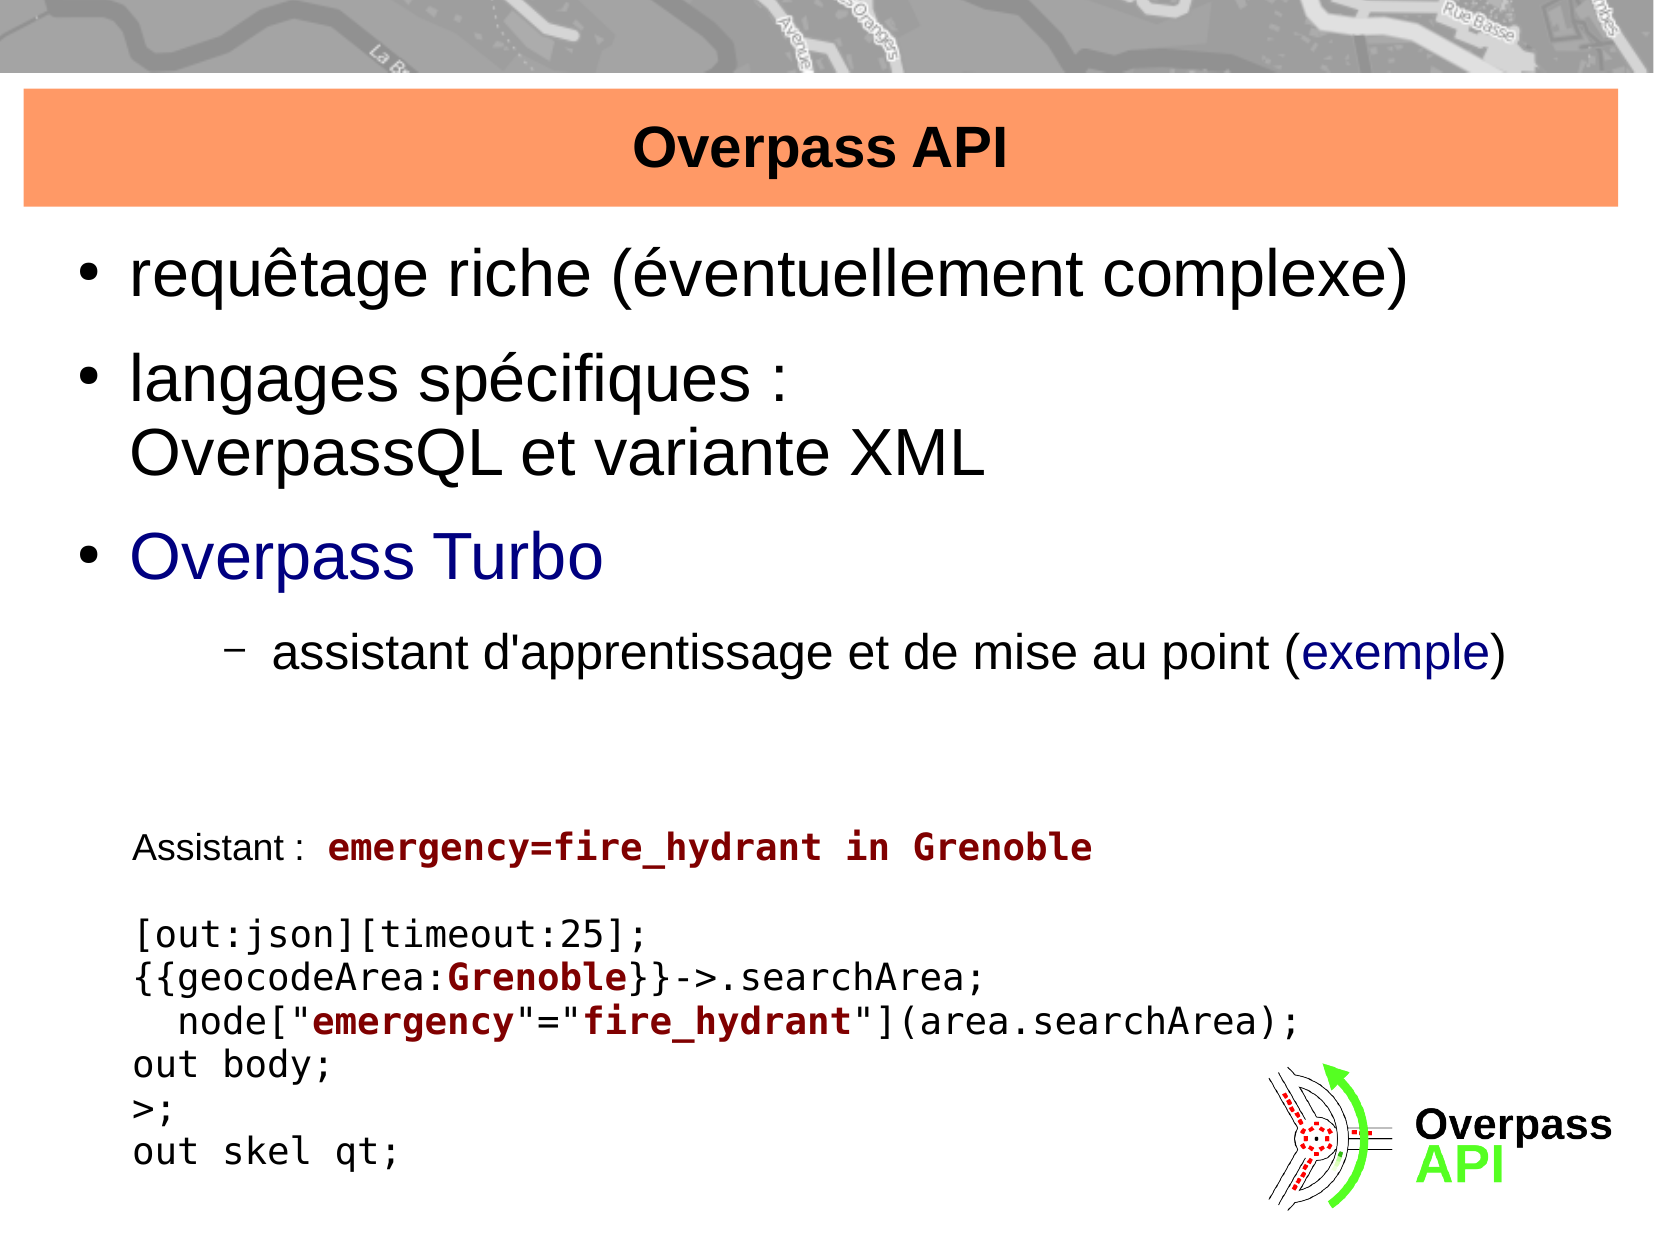

| | | | |
| --- | --- | --- | --- |
Overpass API
# requêtage riche (éventuellement complexe)
langages spécifiques :
OverpassQL et variante XML
Overpass Turbo
assistant d'apprentissage et de mise au point (exemple)
Assistant : emergency=fire_hydrant in Grenoble
[out:json][timeout:25];
{{geocodeArea:Grenoble}}->.searchArea;
 node["emergency"="fire_hydrant"](area.searchArea);
out body;
>;
out skel qt;